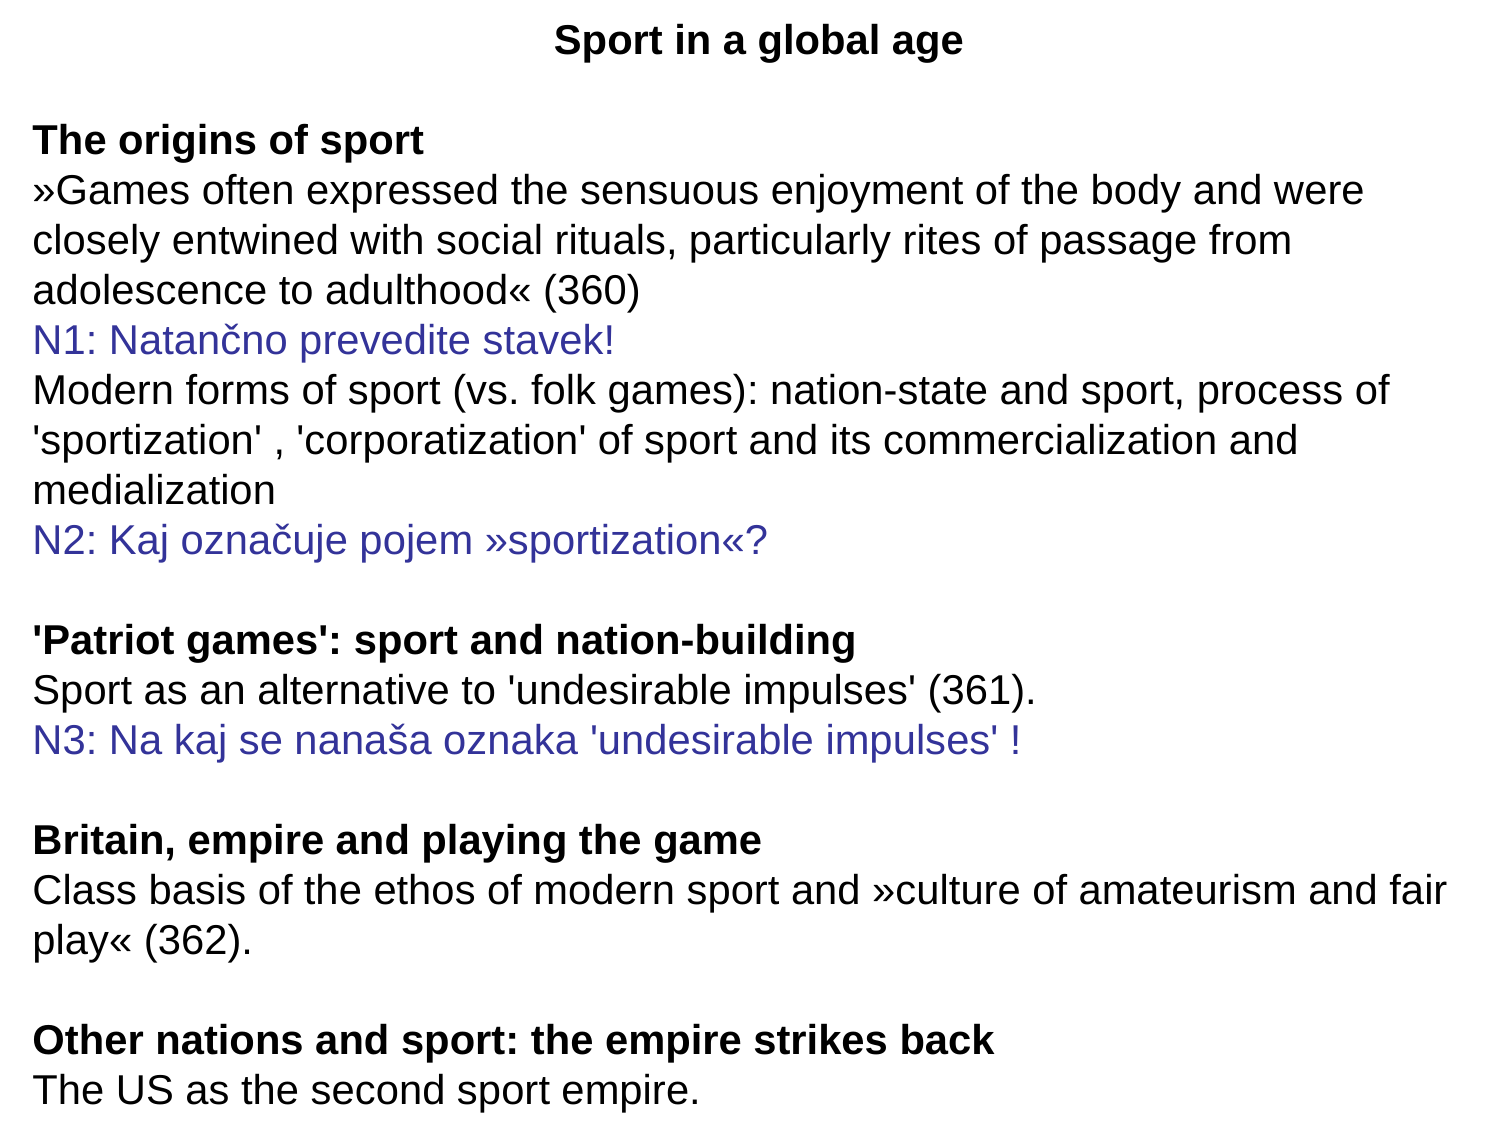

Sport in a global age
The origins of sport
»Games often expressed the sensuous enjoyment of the body and were closely entwined with social rituals, particularly rites of passage from adolescence to adulthood« (360)
N1: Natančno prevedite stavek!
Modern forms of sport (vs. folk games): nation-state and sport, process of 'sportization' , 'corporatization' of sport and its commercialization and medialization
N2: Kaj označuje pojem »sportization«?
'Patriot games': sport and nation-building
Sport as an alternative to 'undesirable impulses' (361).
N3: Na kaj se nanaša oznaka 'undesirable impulses' !
Britain, empire and playing the game
Class basis of the ethos of modern sport and »culture of amateurism and fair play« (362).
Other nations and sport: the empire strikes back
The US as the second sport empire.